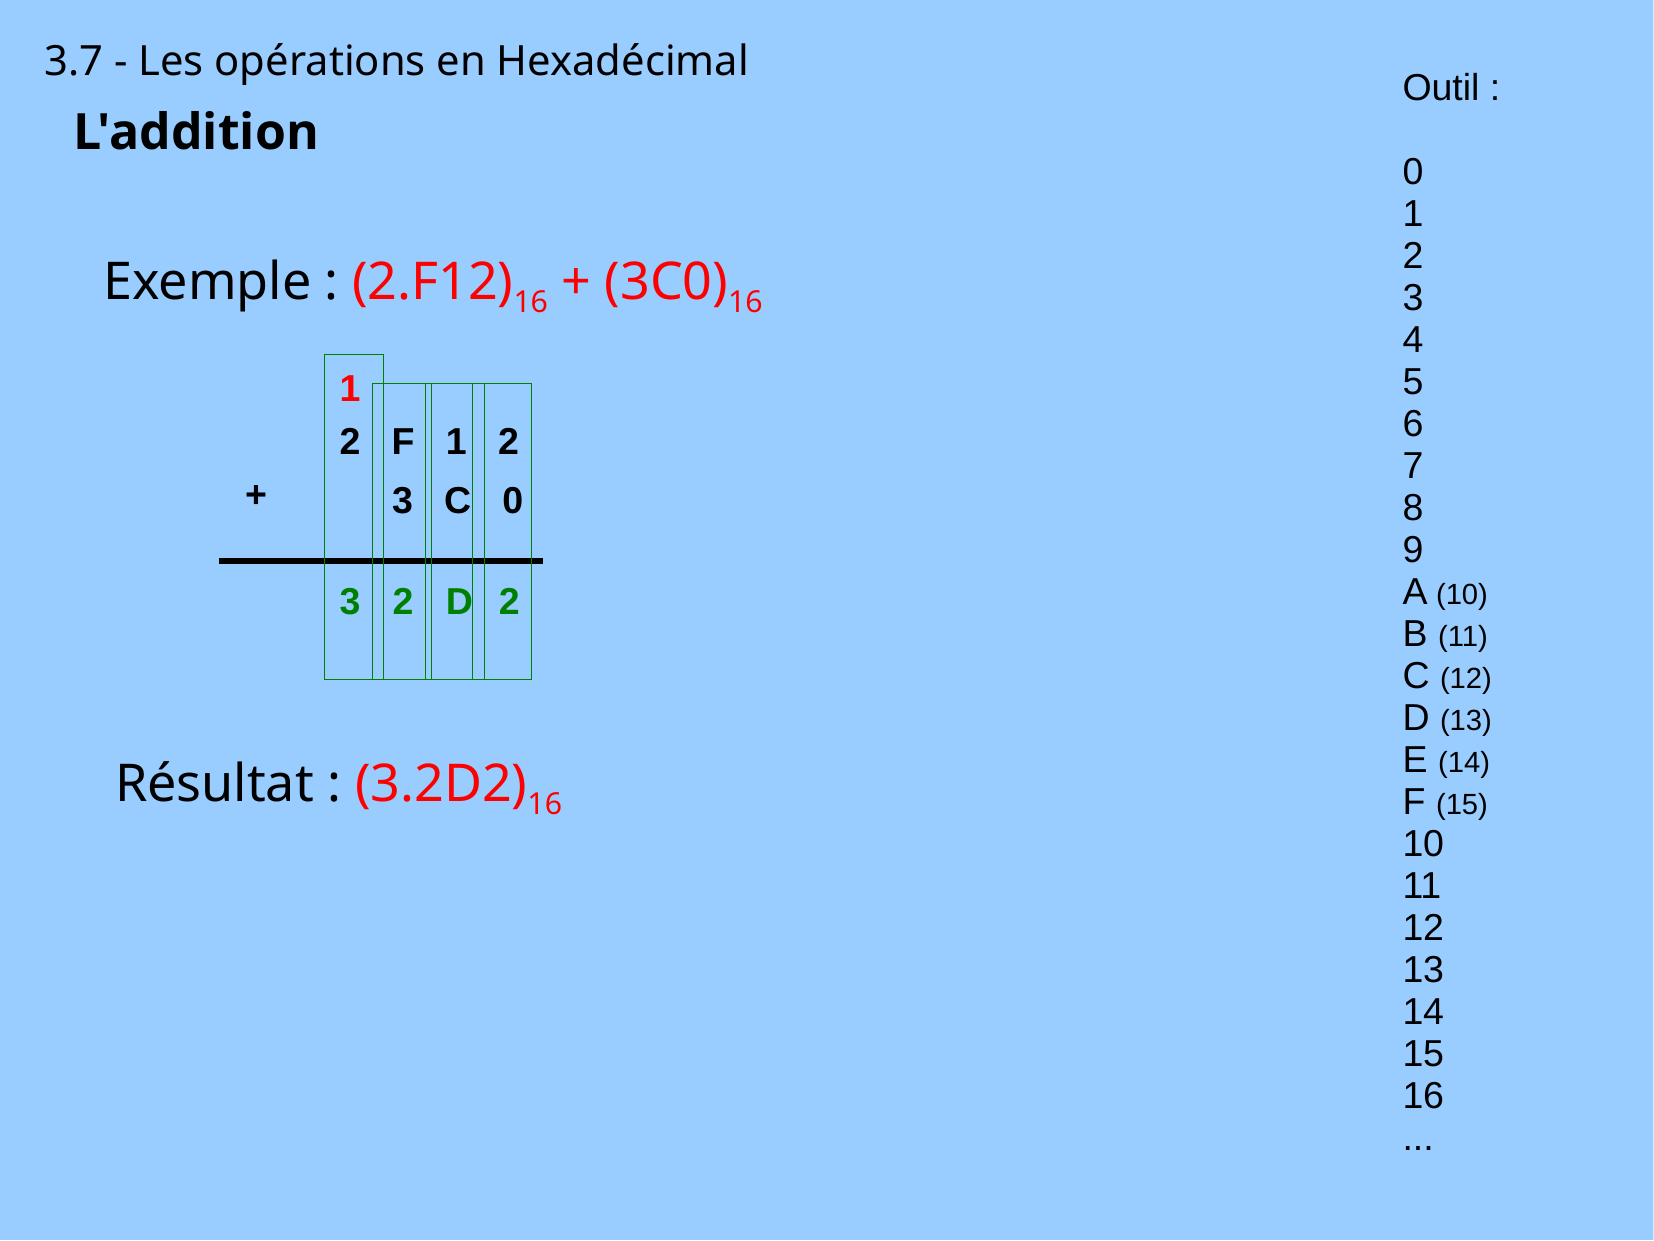

3.7 - Les opérations en Hexadécimal
Outil :
0
1
2
3
4
5
6
7
8
9
A (10)
B (11)
C (12)
D (13)
E (14)
F (15)
10
11
12
13
14
15
16
...
L'addition
Exemple : (2.F12)16 + (3C0)16
1
2 F 1 2
+
 3 C 0
2
D
2
3
Résultat : (3.2D2)16